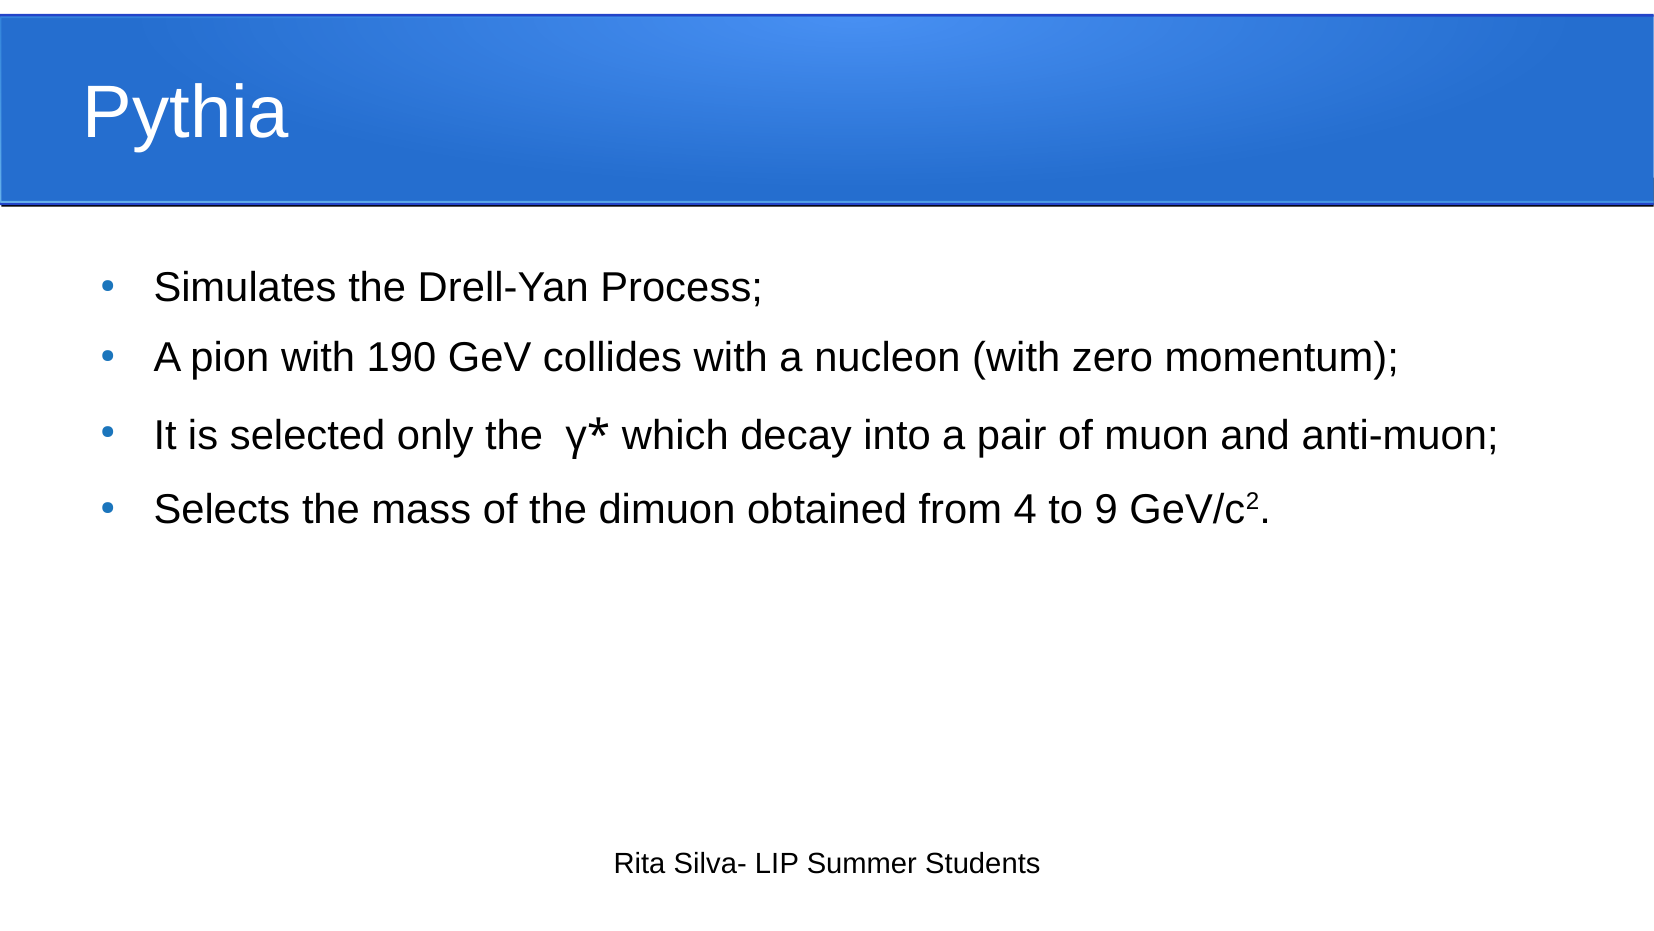

# Pythia
Simulates the Drell-Yan Process;
A pion with 190 GeV collides with a nucleon (with zero momentum);
It is selected only the γ* which decay into a pair of muon and anti-muon;
Selects the mass of the dimuon obtained from 4 to 9 GeV/c2.
Rita Silva- LIP Summer Students